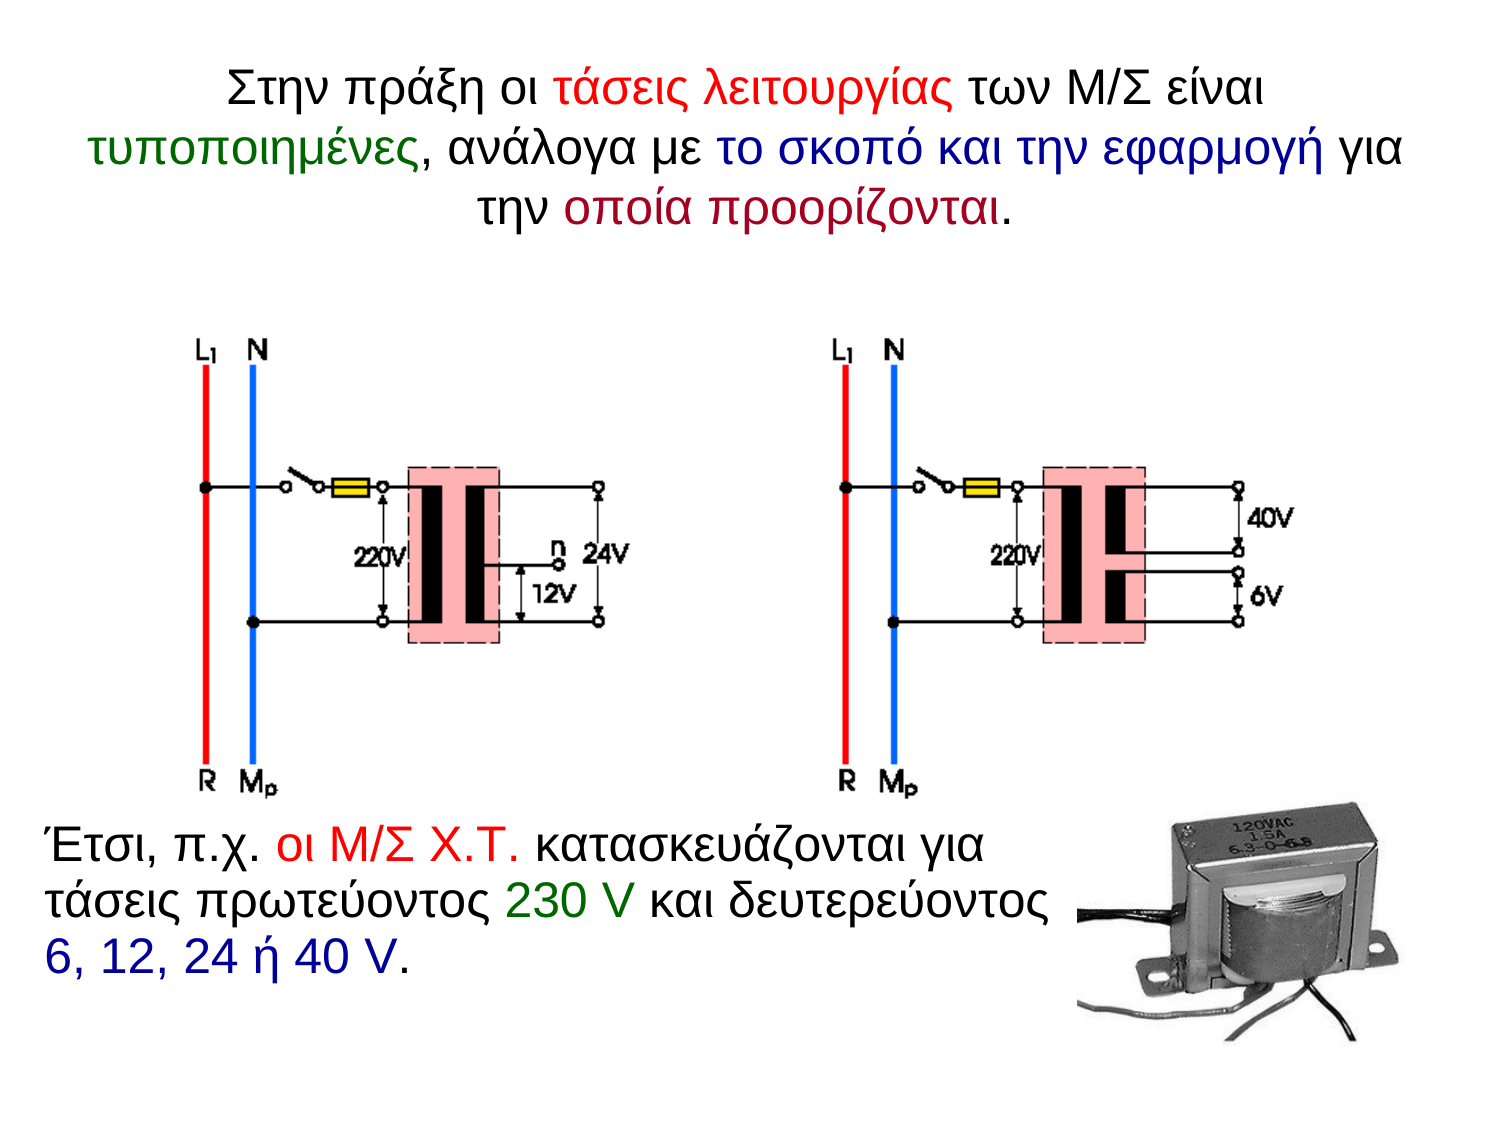

# Στην πράξη οι τάσεις λειτουργίας των Μ/Σ είναι τυποποιημένες, ανάλογα με το σκοπό και την εφαρμογή για την οποία προορίζονται.
Έτσι, π.χ. οι Μ/Σ Χ.Τ. κατασκευάζονται για τάσεις πρωτεύοντος 230 V και δευτερεύοντος 6, 12, 24 ή 40 V.